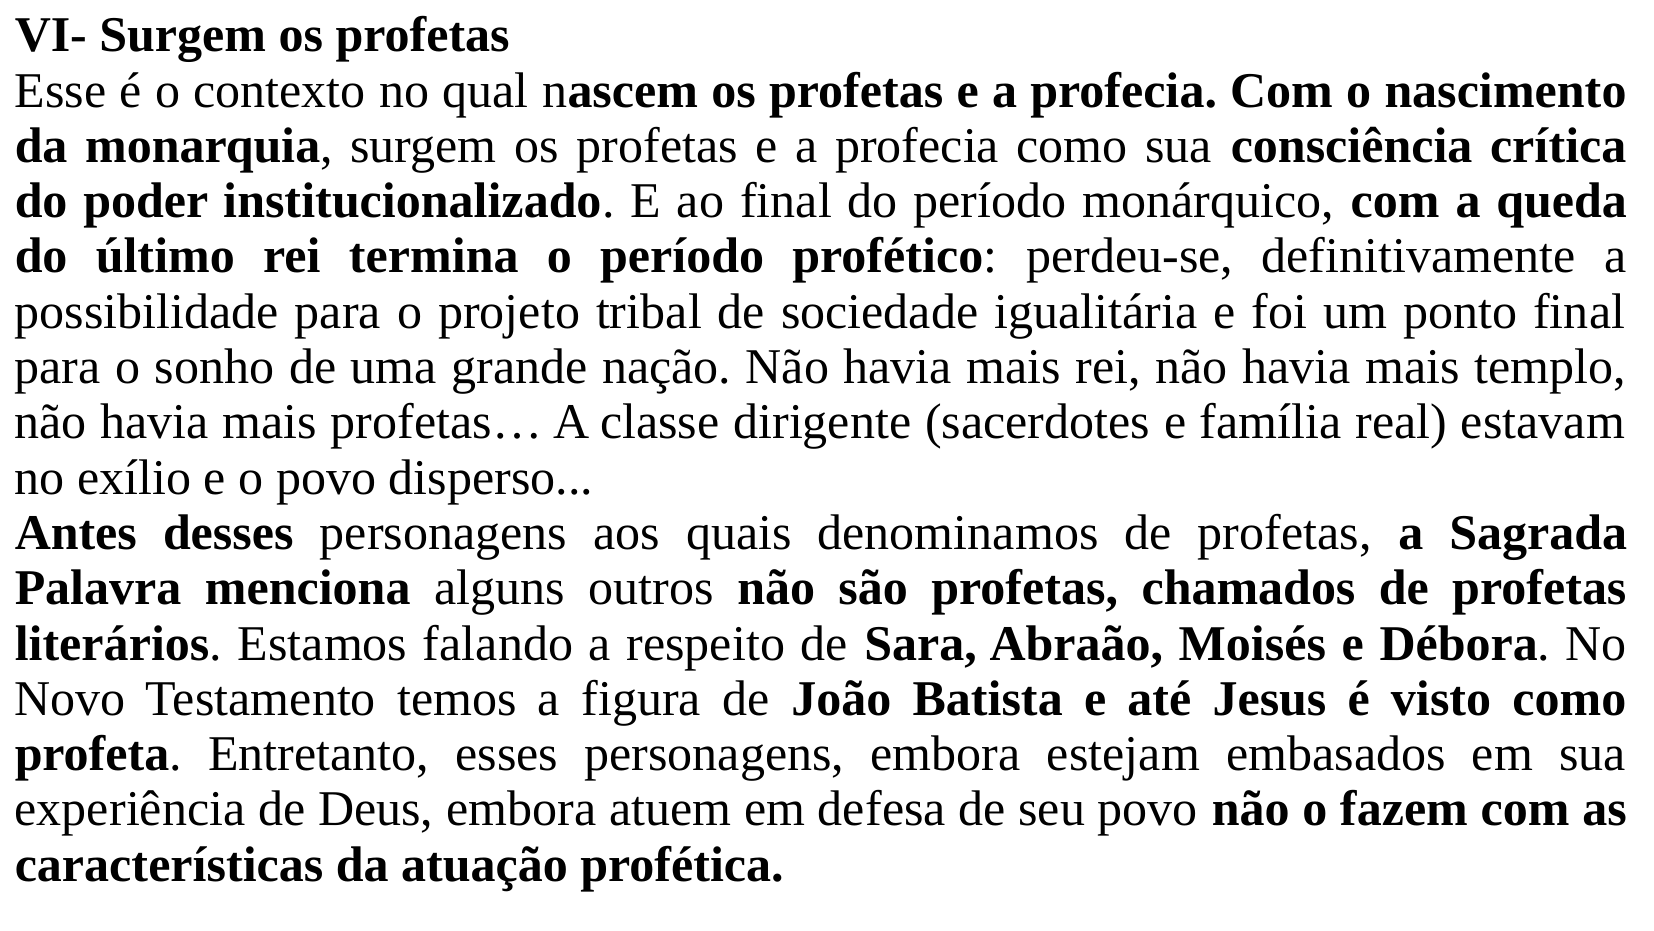

VI- Surgem os profetas
Esse é o contexto no qual nascem os profetas e a profecia. Com o nascimento da monarquia, surgem os profetas e a profecia como sua consciência crítica do poder institucionalizado. E ao final do período monárquico, com a queda do último rei termina o período profético: perdeu-se, definitivamente a possibilidade para o projeto tribal de sociedade igualitária e foi um ponto final para o sonho de uma grande nação. Não havia mais rei, não havia mais templo, não havia mais profetas… A classe dirigente (sacerdotes e família real) estavam no exílio e o povo disperso...
Antes desses personagens aos quais denominamos de profetas, a Sagrada Palavra menciona alguns outros não são profetas, chamados de profetas literários. Estamos falando a respeito de Sara, Abraão, Moisés e Débora. No Novo Testamento temos a figura de João Batista e até Jesus é visto como profeta. Entretanto, esses personagens, embora estejam embasados em sua experiência de Deus, embora atuem em defesa de seu povo não o fazem com as características da atuação profética.